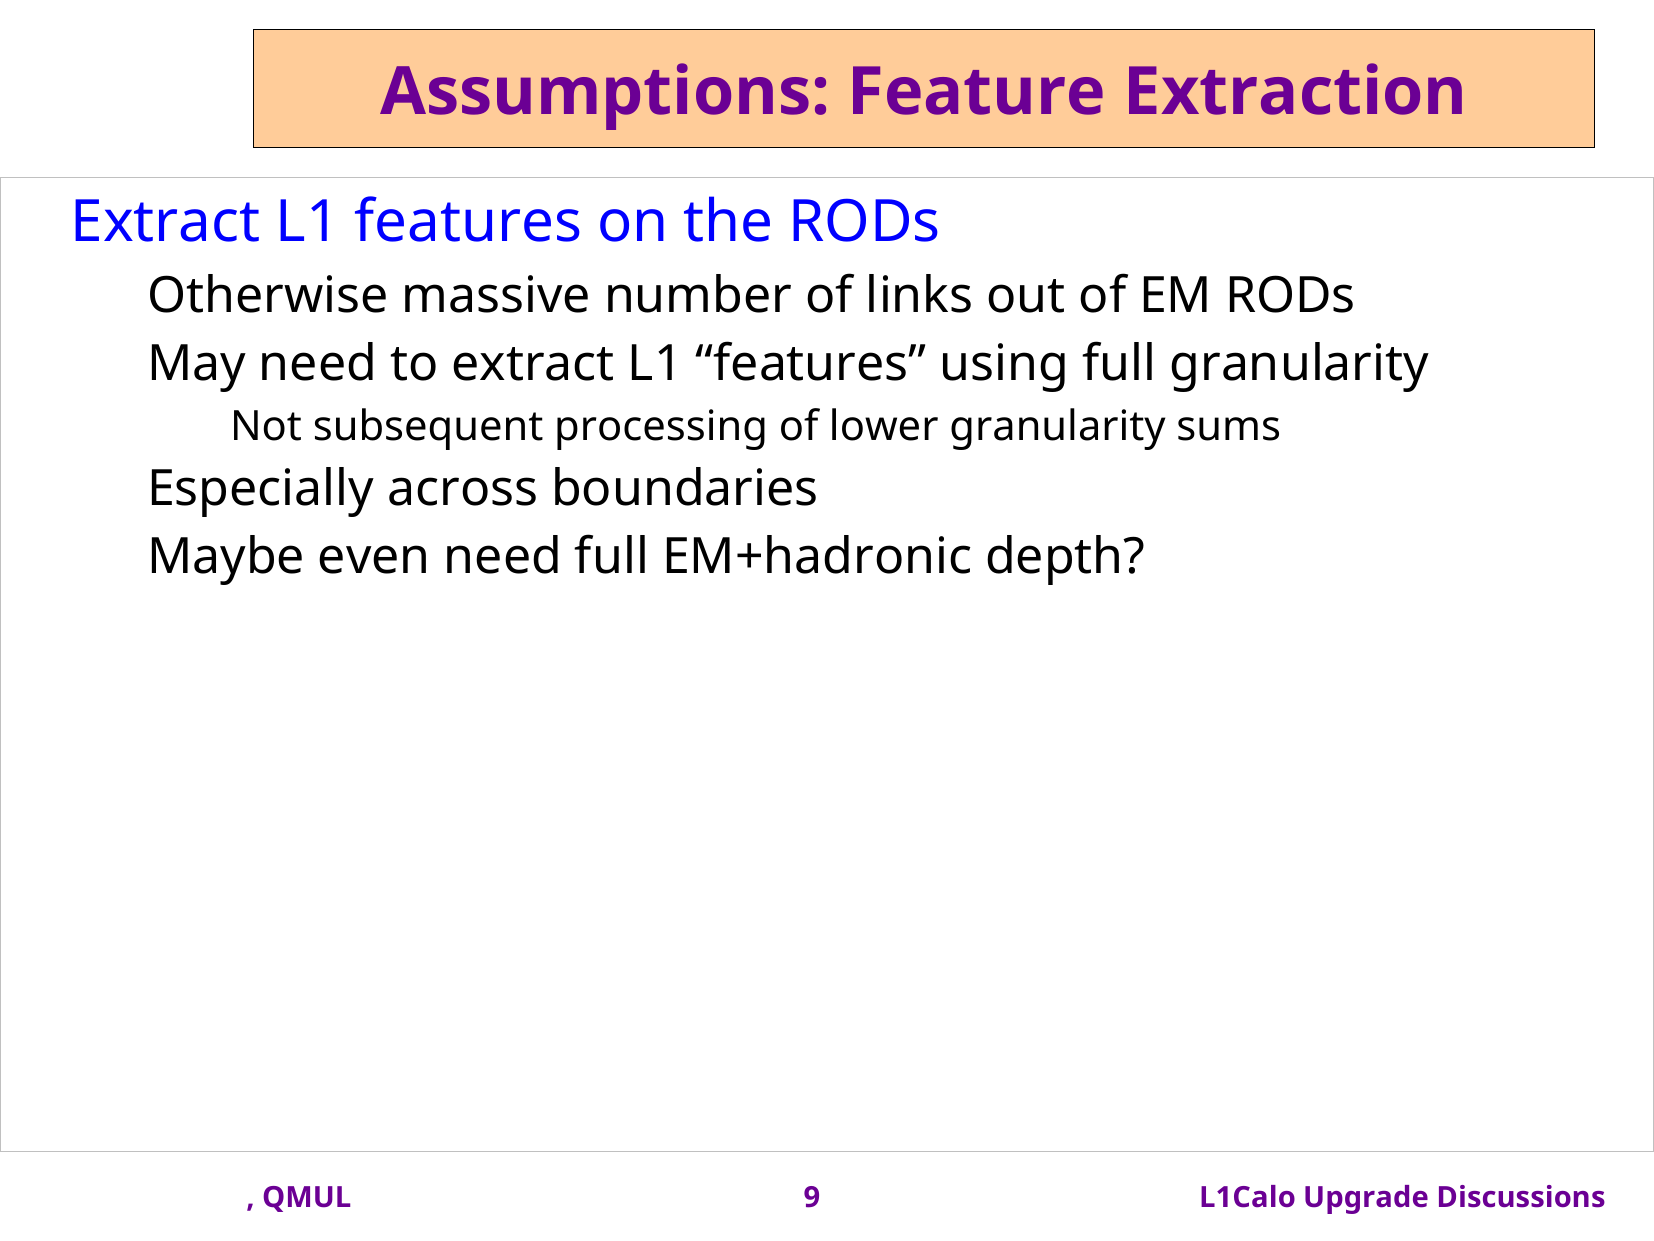

# Assumptions: Feature Extraction
Extract L1 features on the RODs
Otherwise massive number of links out of EM RODs
May need to extract L1 “features” using full granularity
Not subsequent processing of lower granularity sums
Especially across boundaries
Maybe even need full EM+hadronic depth?